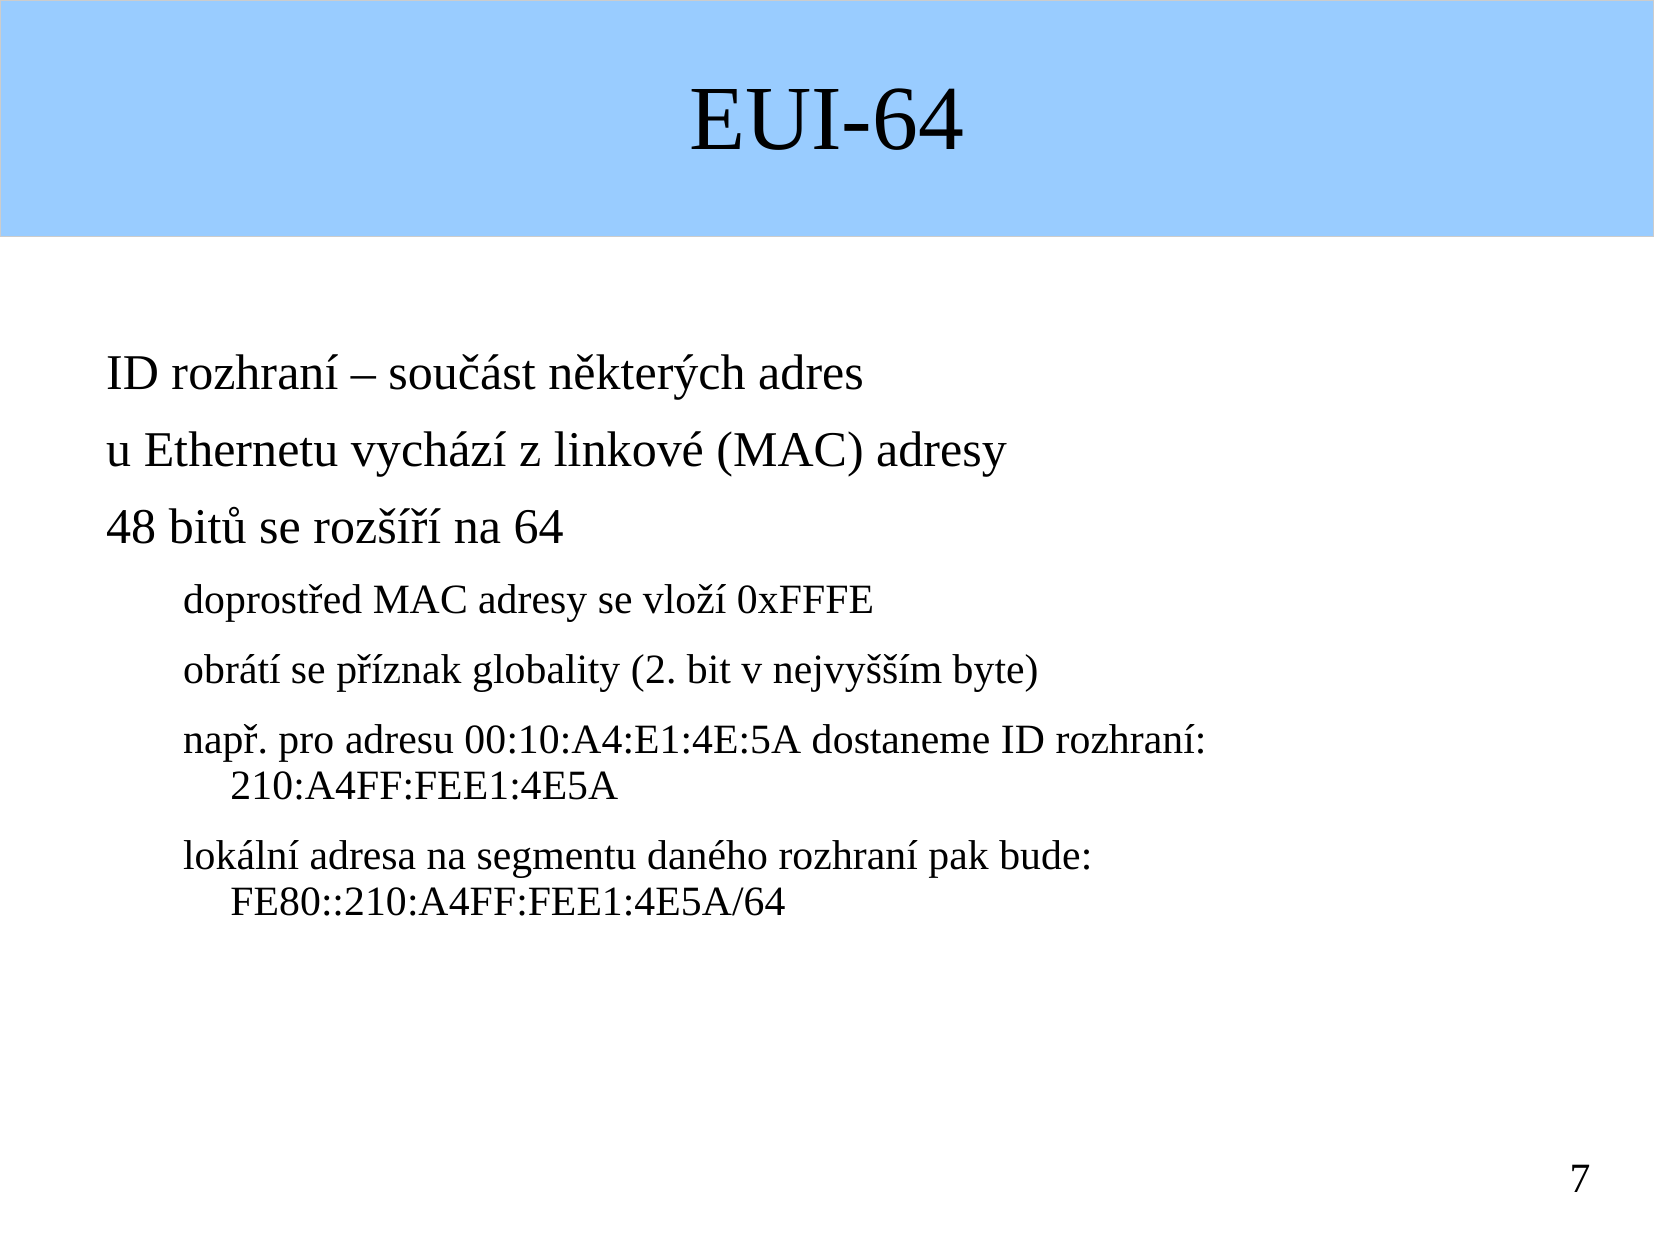

# EUI-64
ID rozhraní – součást některých adres
u Ethernetu vychází z linkové (MAC) adresy
48 bitů se rozšíří na 64
doprostřed MAC adresy se vloží 0xFFFE
obrátí se příznak globality (2. bit v nejvyšším byte)
např. pro adresu 00:10:A4:E1:4E:5A dostaneme ID rozhraní: 210:A4FF:FEE1:4E5A
lokální adresa na segmentu daného rozhraní pak bude: FE80::210:A4FF:FEE1:4E5A/64